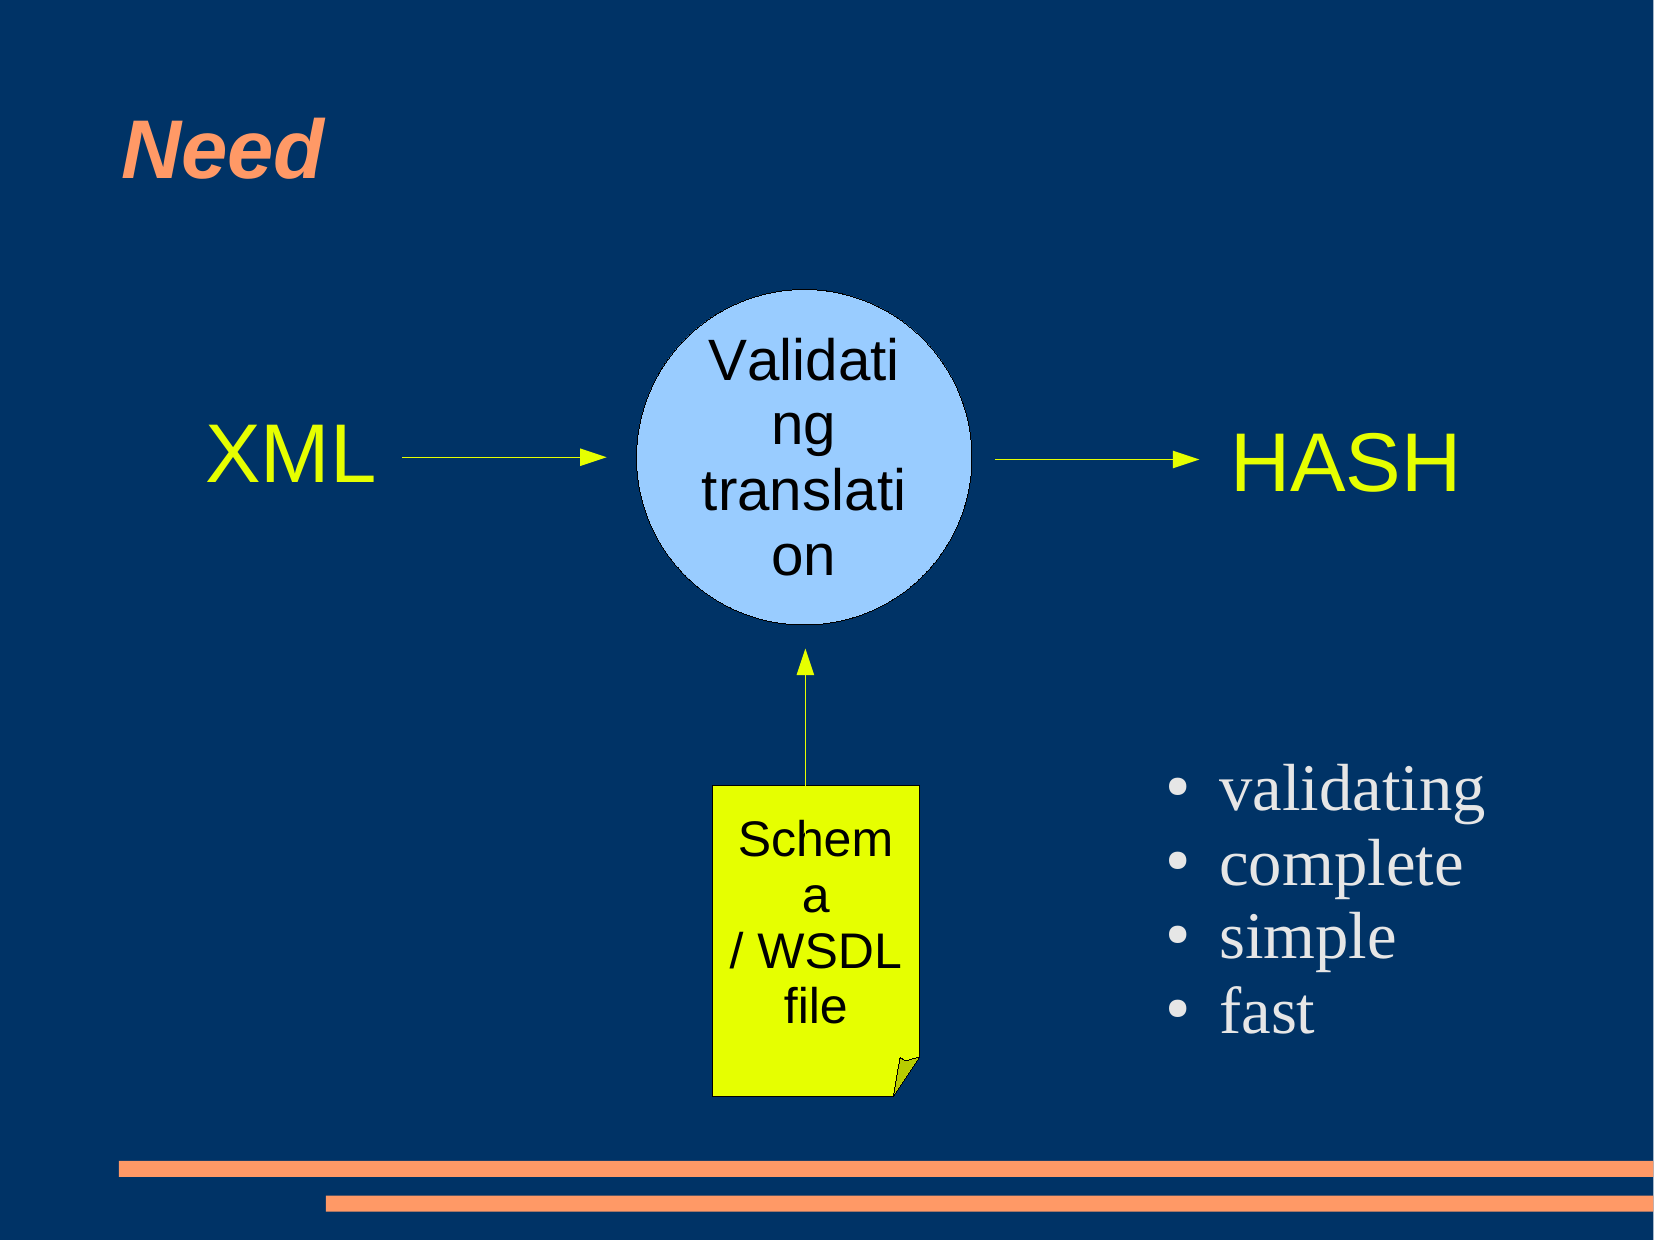

# Need
Validating
translation
XML
HASH
validating
complete
simple
fast
Schema
/ WSDL
file